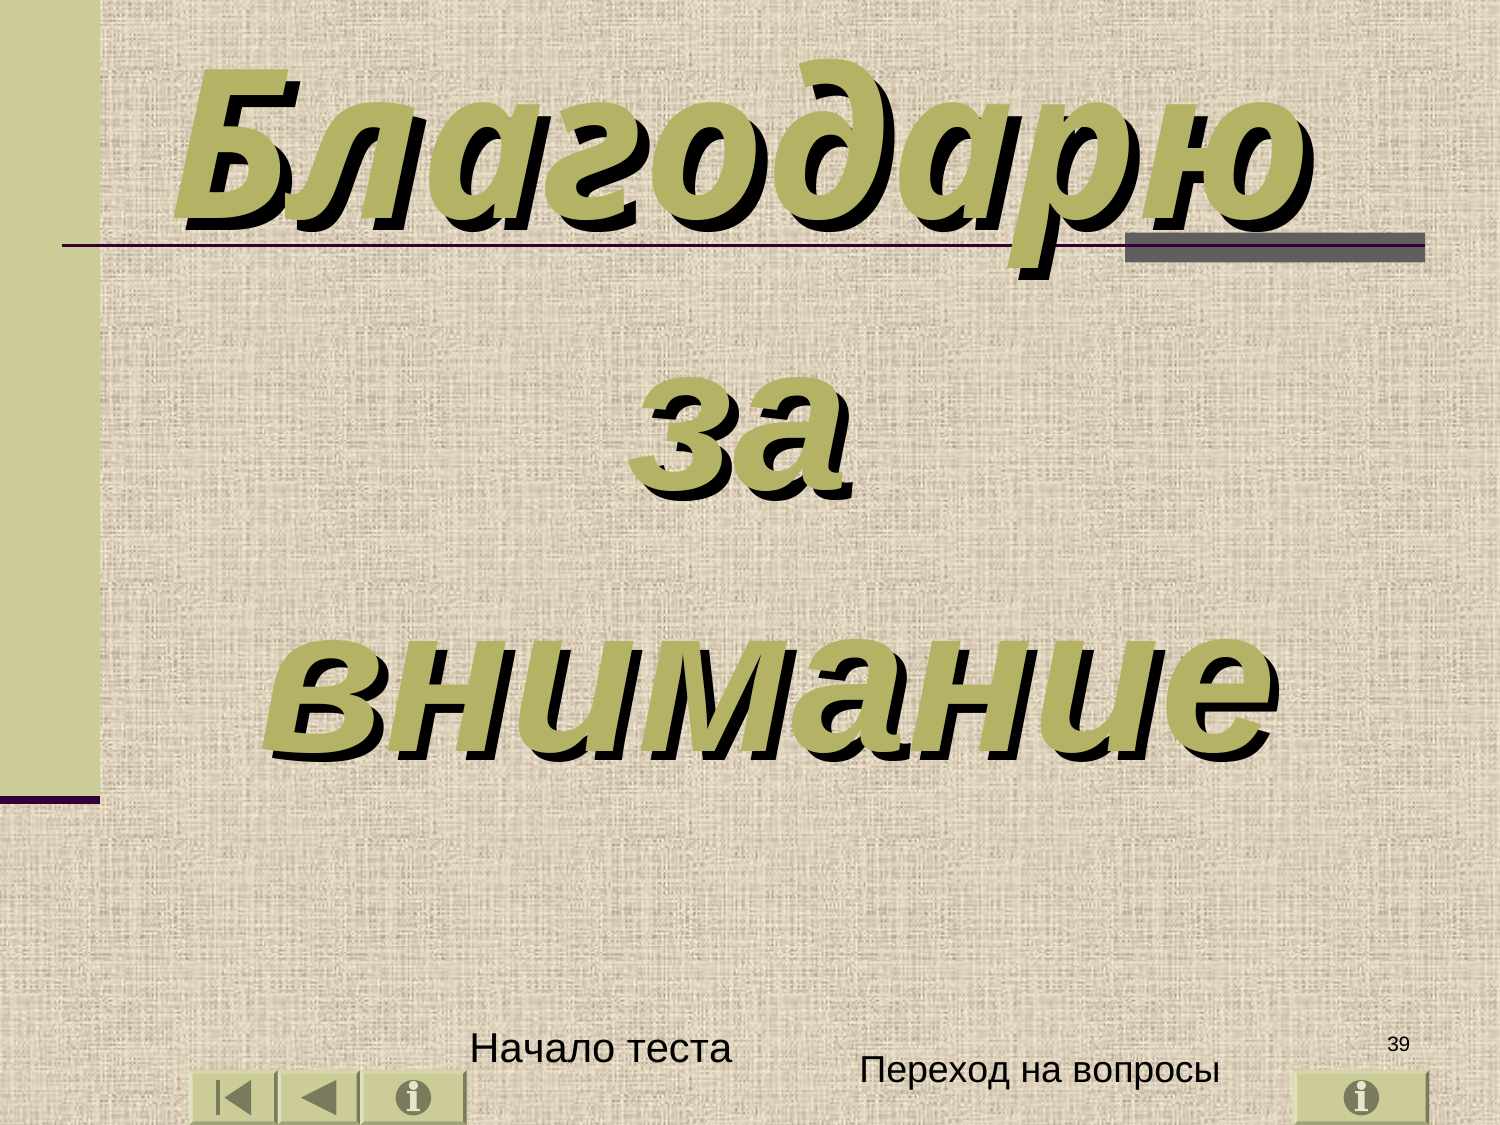

# Благодарю
за
внимание
Начало теста
39
Переход на вопросы